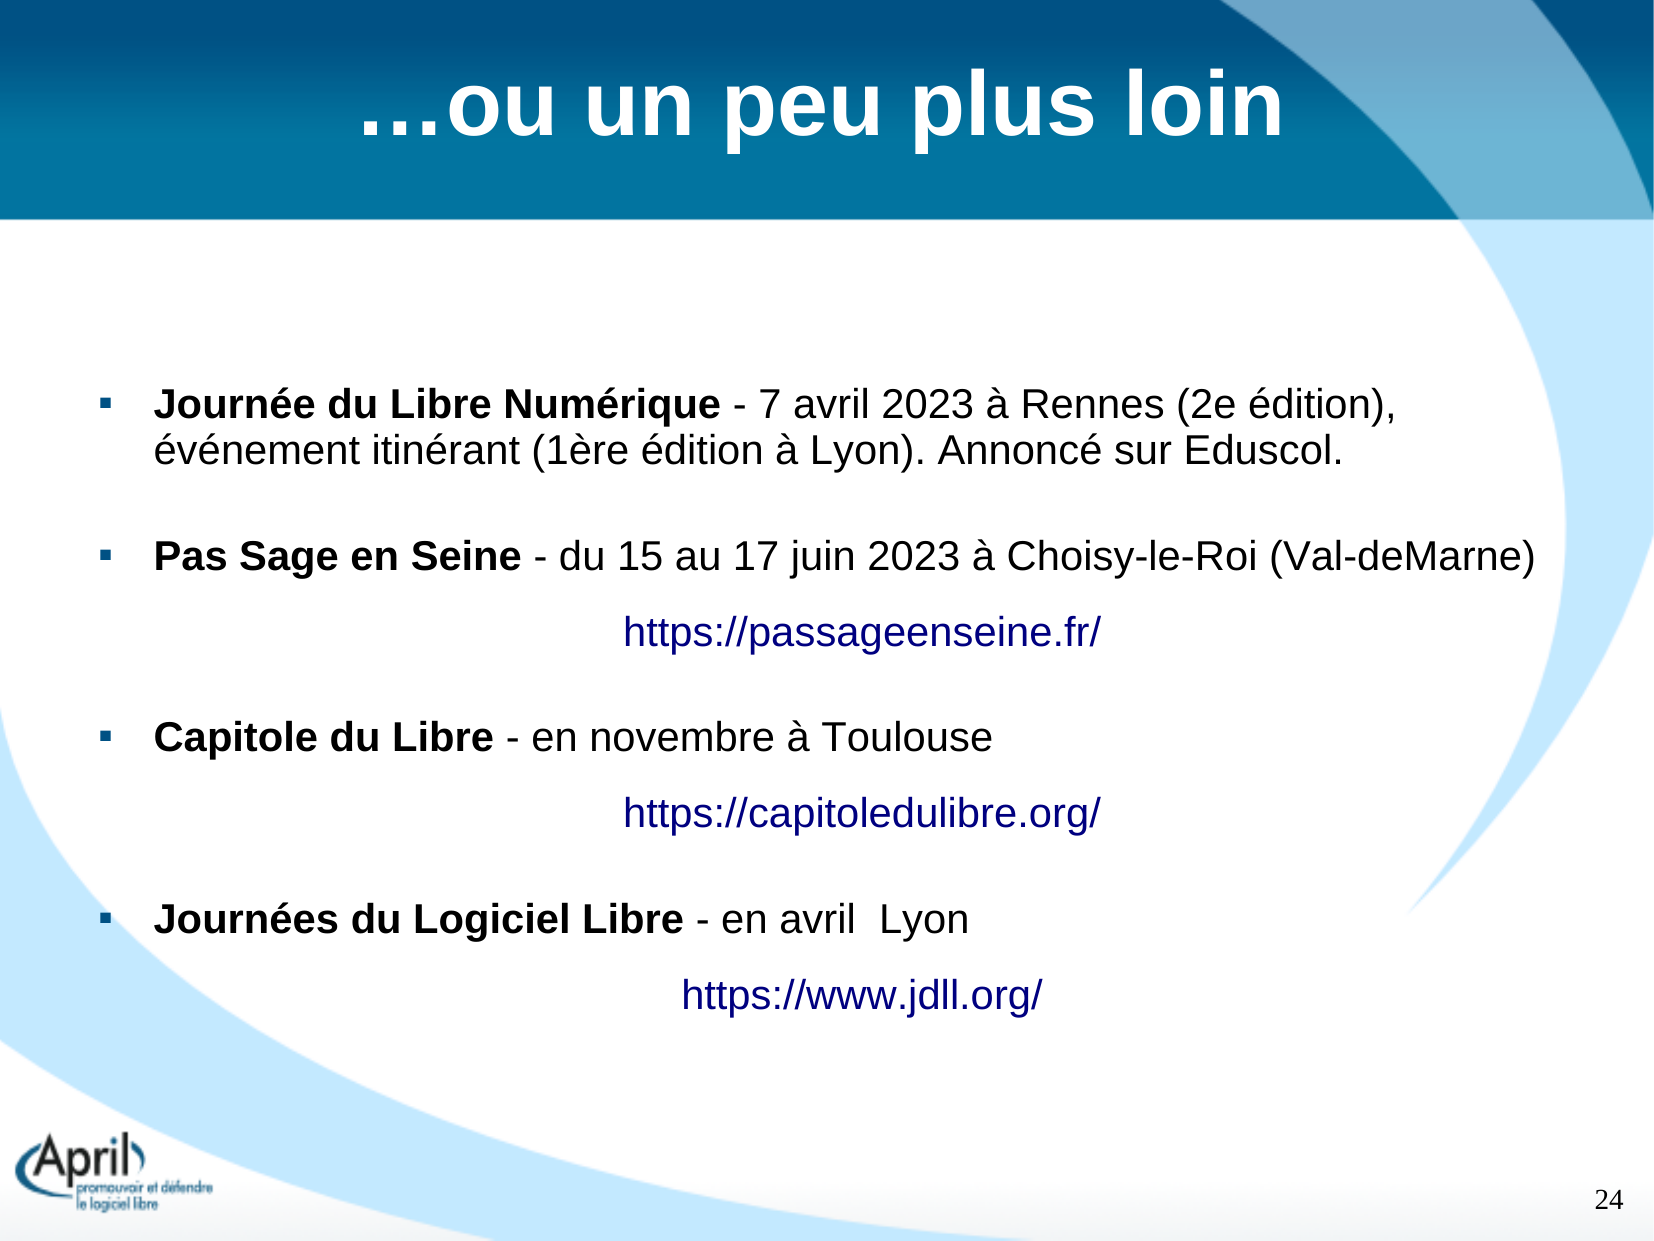

# …ou un peu plus loin
Journée du Libre Numérique - 7 avril 2023 à Rennes (2e édition), événement itinérant (1ère édition à Lyon). Annoncé sur Eduscol.
Pas Sage en Seine - du 15 au 17 juin 2023 à Choisy-le-Roi (Val-deMarne)
https://passageenseine.fr/
Capitole du Libre - en novembre à Toulouse
https://capitoledulibre.org/
Journées du Logiciel Libre - en avril Lyon
https://www.jdll.org/
24